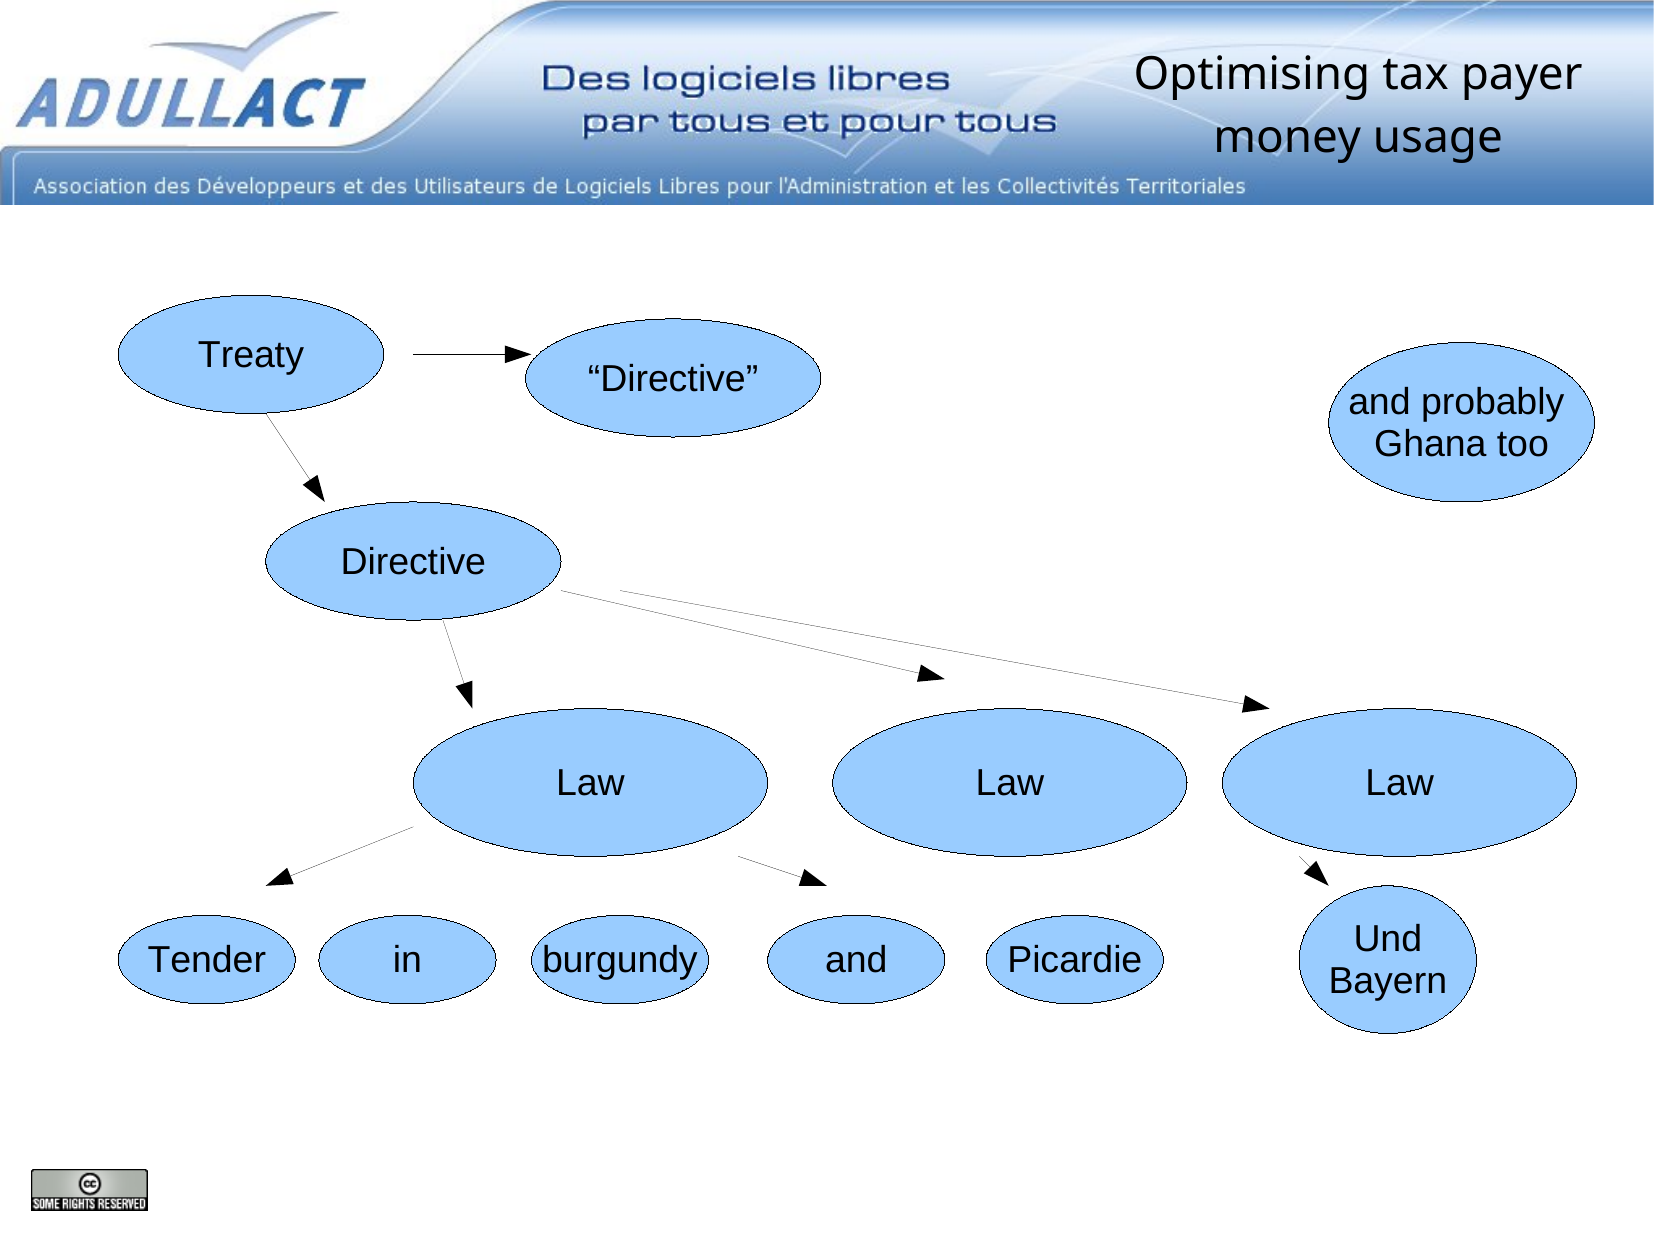

# Optimising tax payer money usage
Treaty
“Directive”
and probably
Ghana too
Directive
Law
Law
Law
Und
Bayern
Tender
in
burgundy
and
Picardie